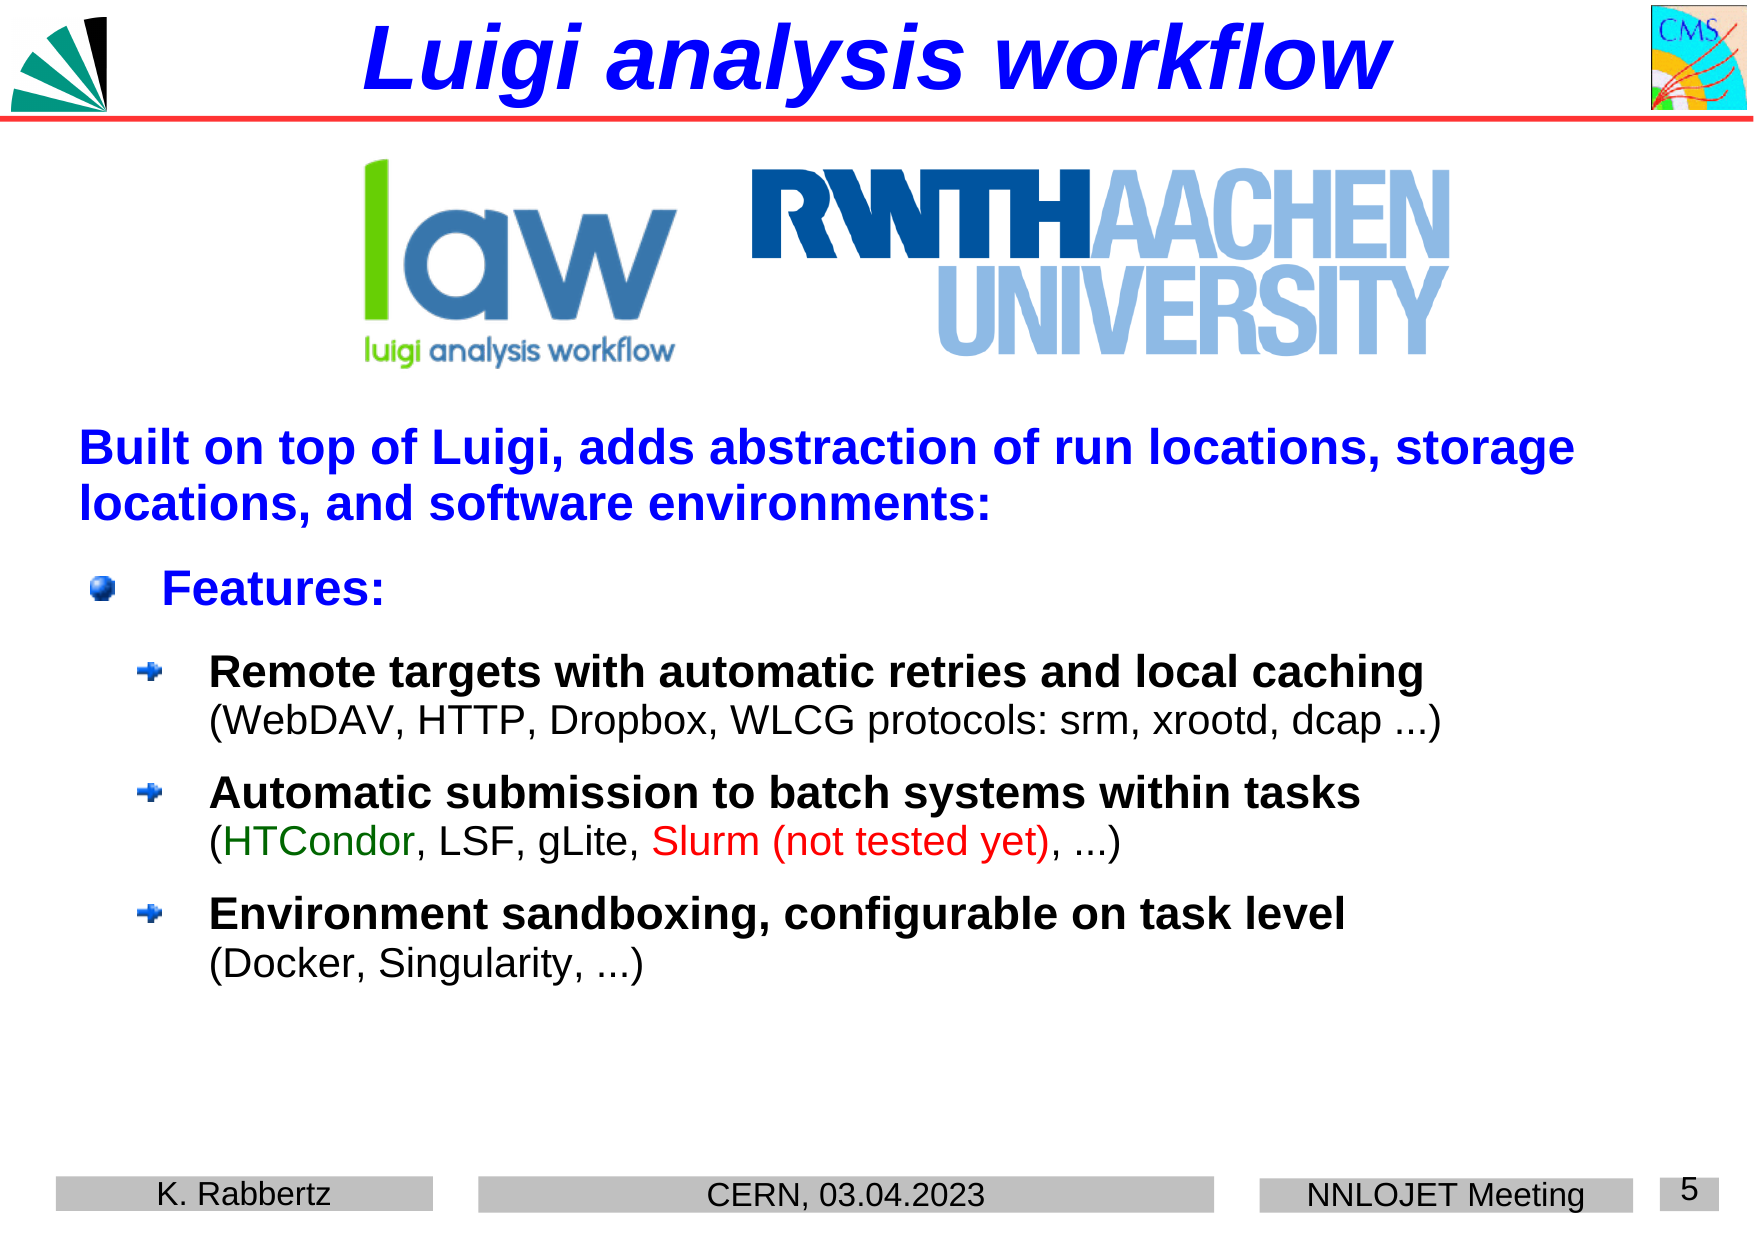

# Luigi analysis workflow
Built on top of Luigi, adds abstraction of run locations, storage locations, and software environments:
Features:
Remote targets with automatic retries and local caching (WebDAV, HTTP, Dropbox, WLCG protocols: srm, xrootd, dcap ...)
Automatic submission to batch systems within tasks (HTCondor, LSF, gLite, Slurm (not tested yet), ...)
Environment sandboxing, configurable on task level (Docker, Singularity, ...)